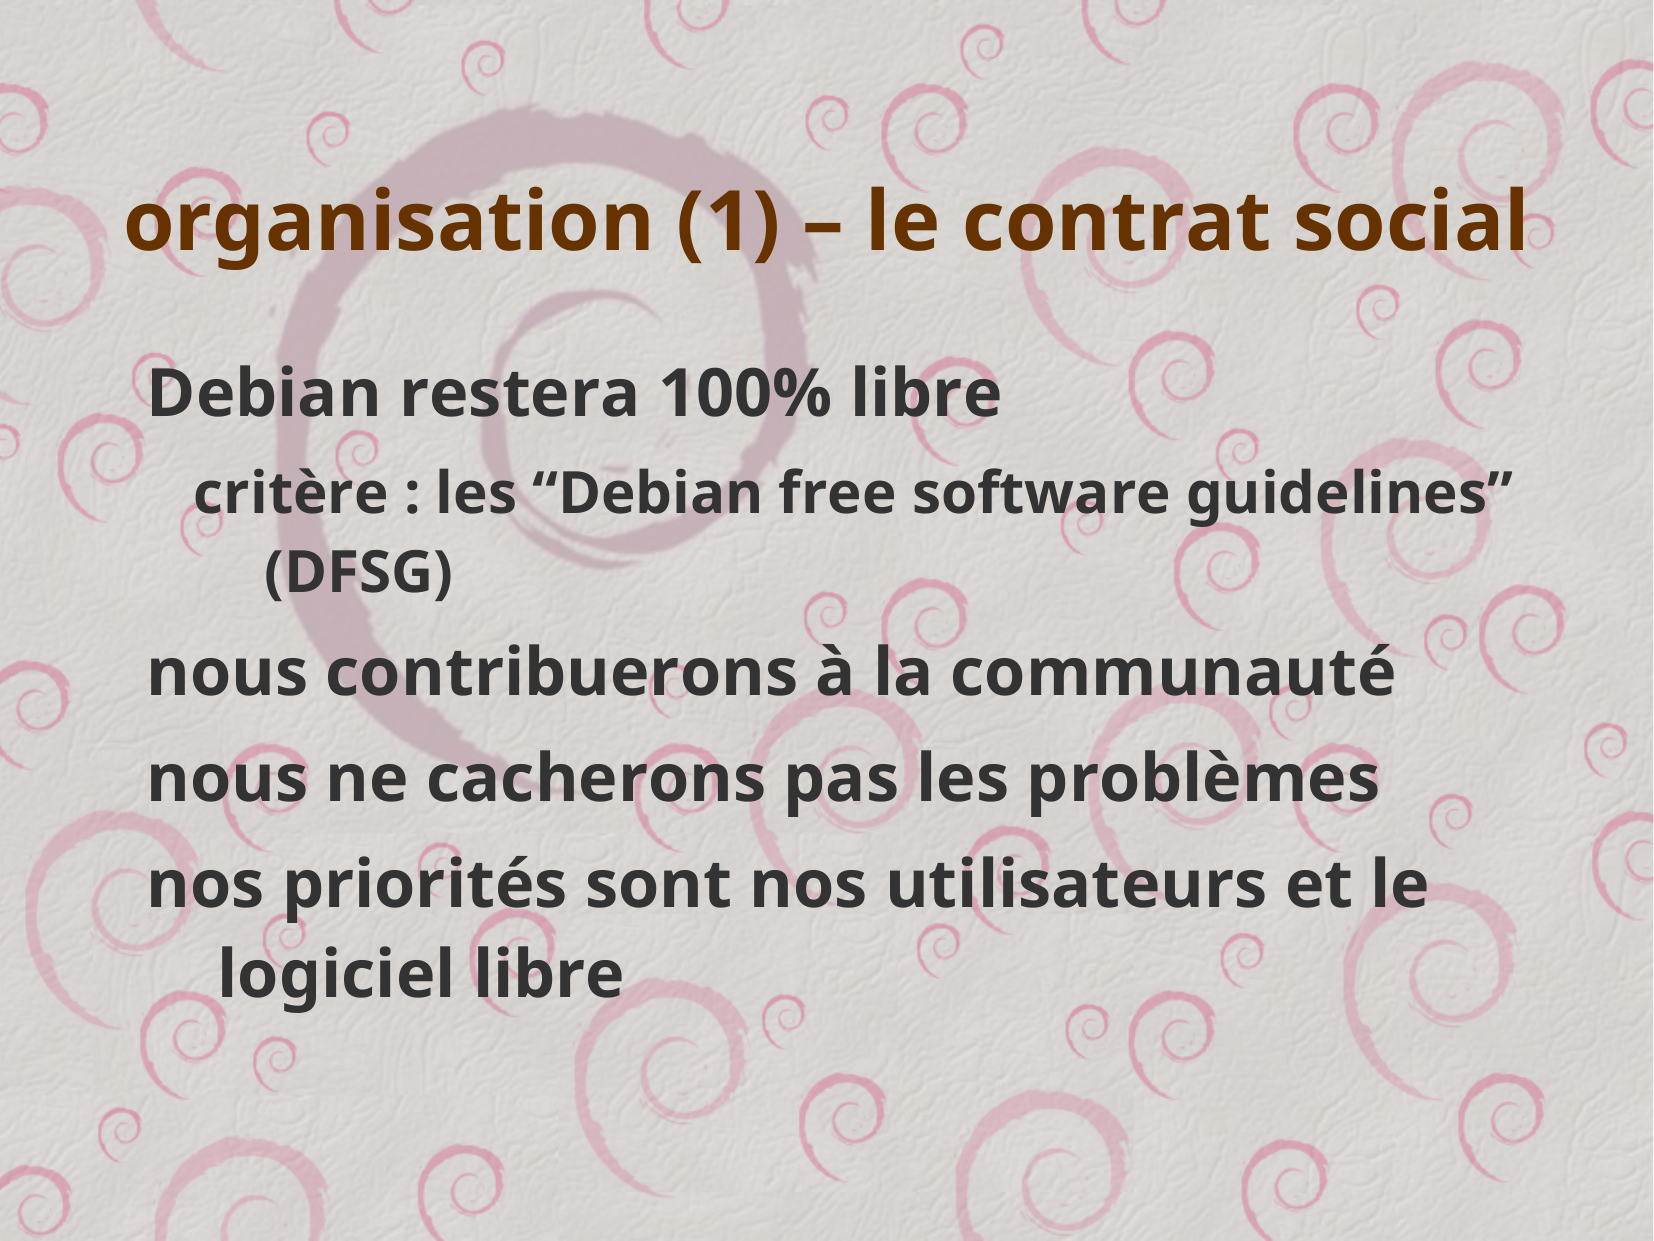

# organisation (1) – le contrat social
Debian restera 100% libre
critère : les “Debian free software guidelines” (DFSG)
nous contribuerons à la communauté
nous ne cacherons pas les problèmes
nos priorités sont nos utilisateurs et le logiciel libre